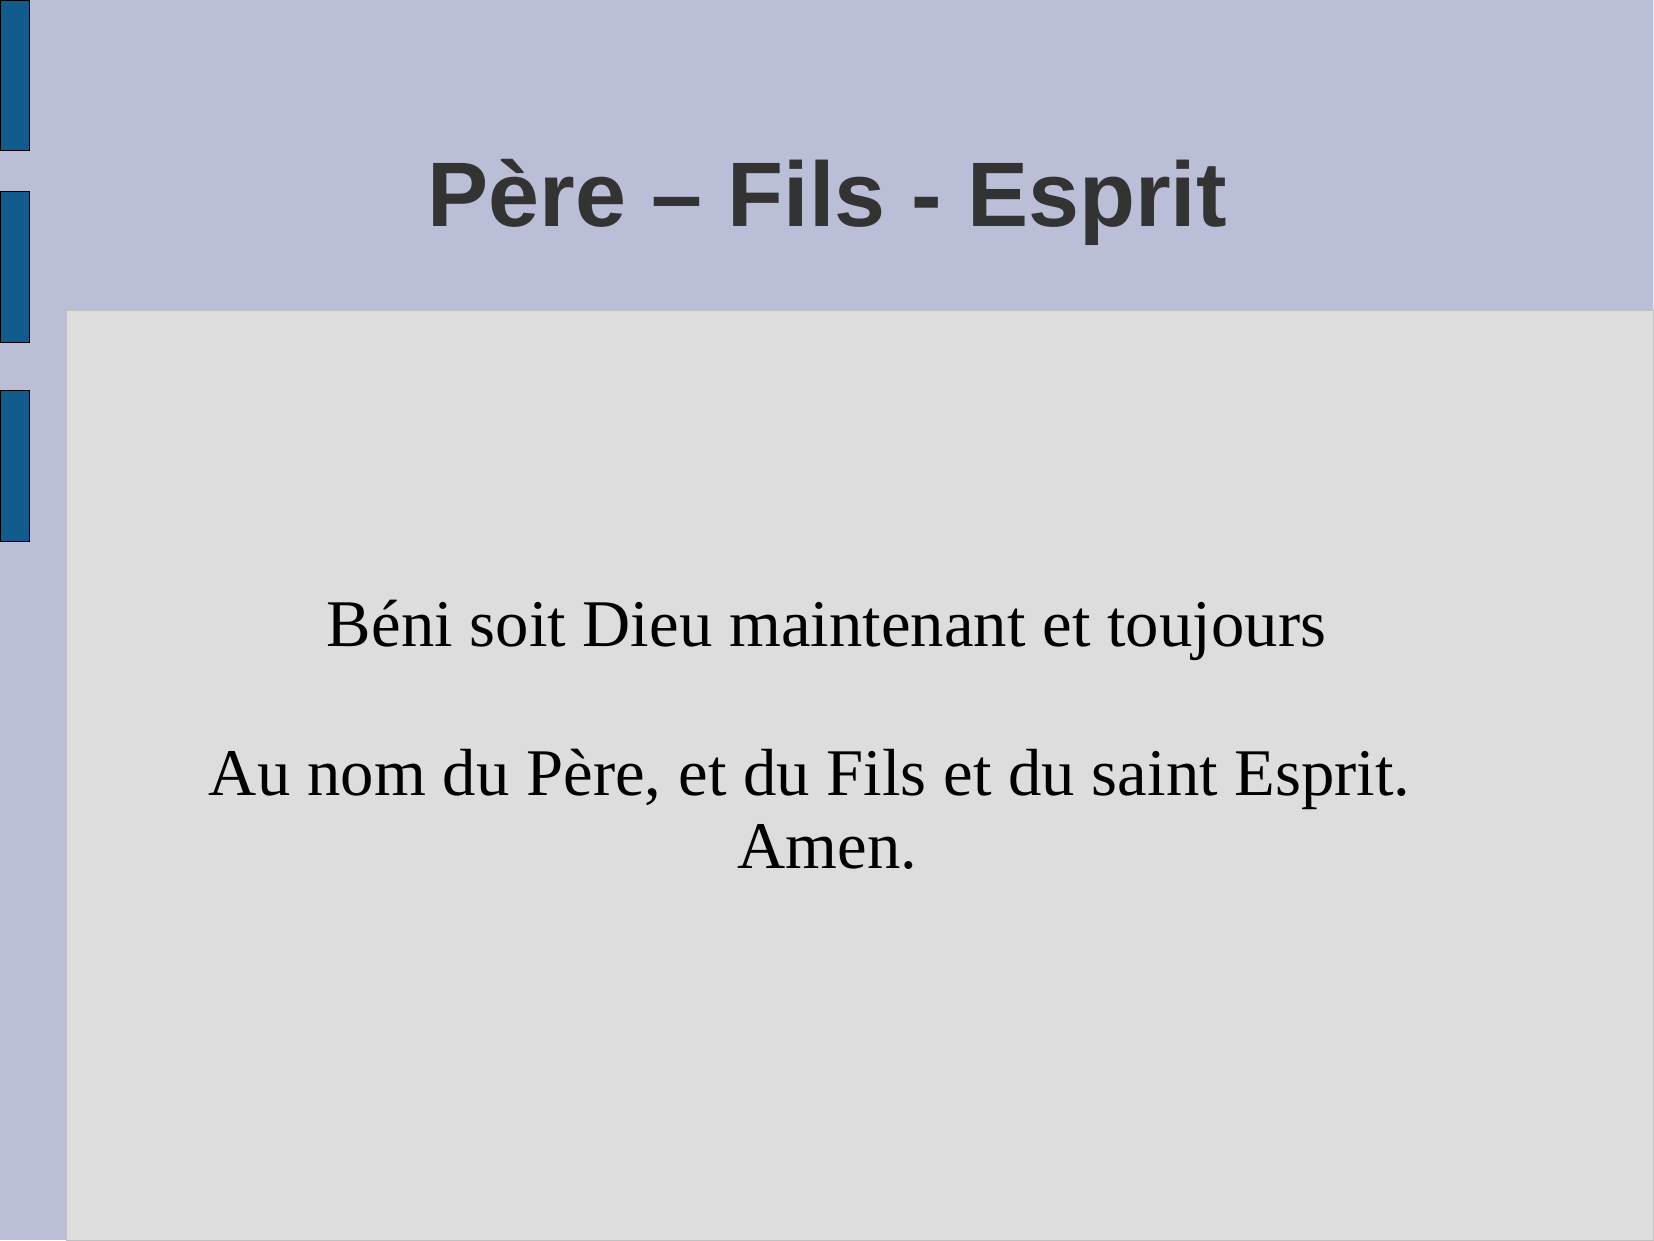

# Père – Fils - Esprit
Béni soit Dieu maintenant et toujours
Au nom du Père, et du Fils et du saint Esprit.
Amen.